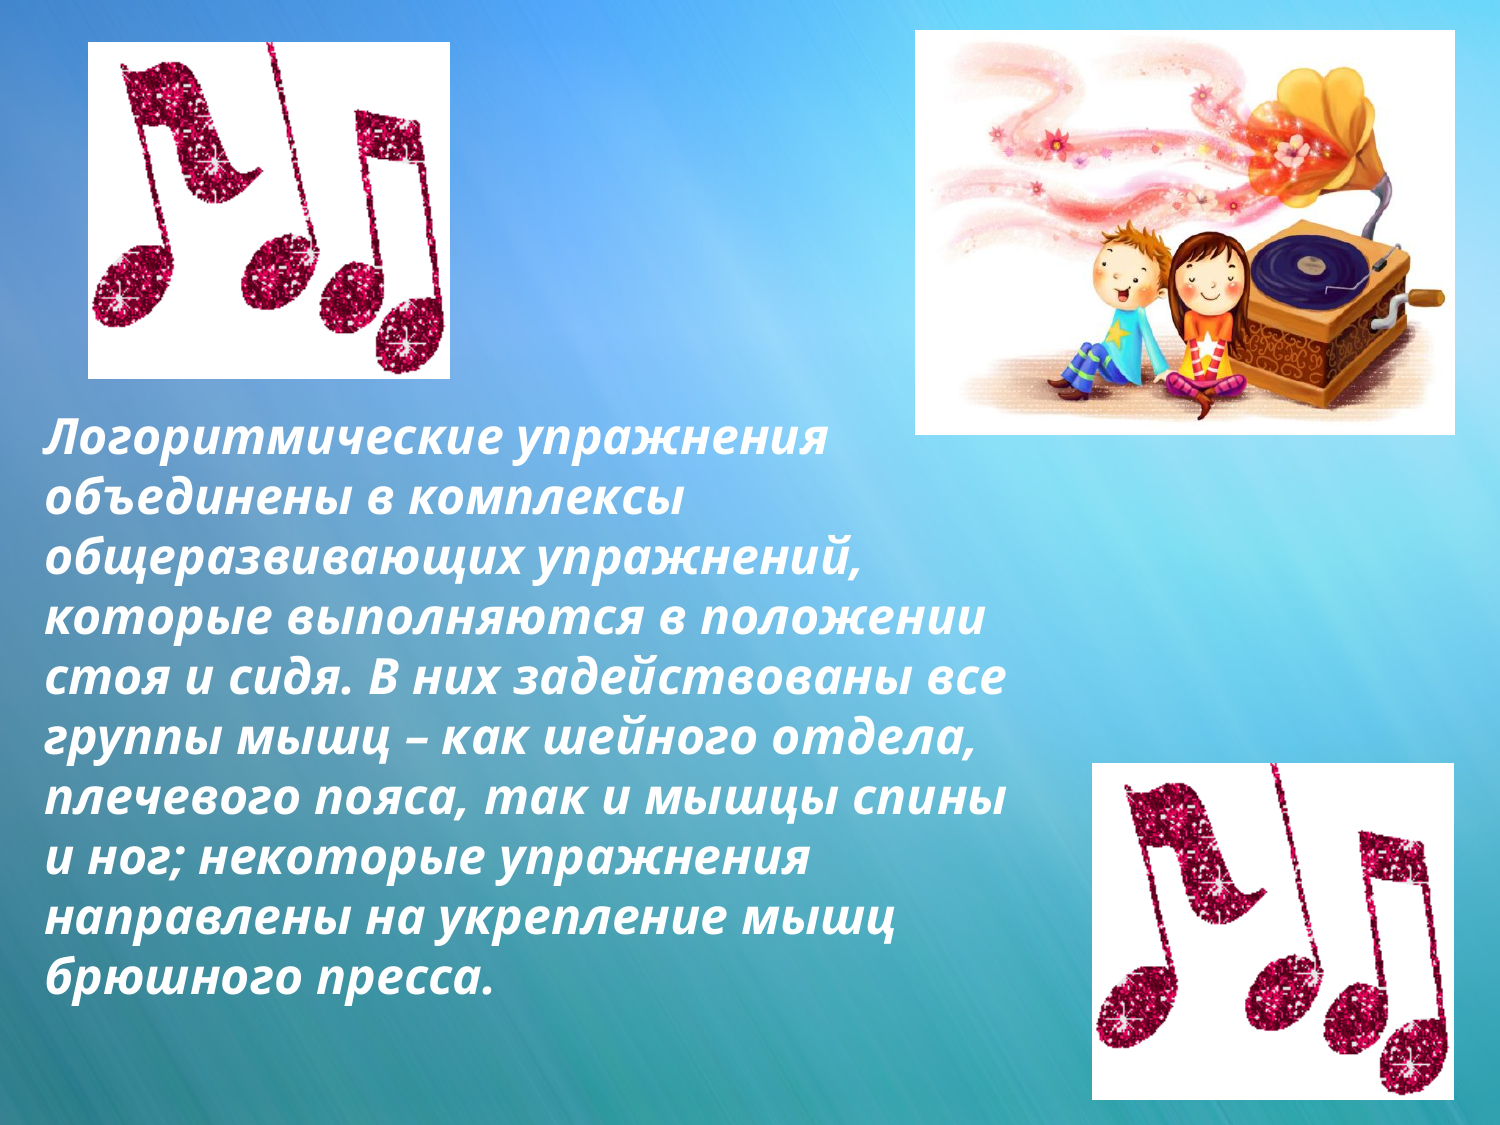

Логоритмические упражнения объединены в комплексы общеразвивающих упражнений, которые выполняются в положении стоя и сидя. В них задействованы все группы мышц – как шейного отдела, плечевого пояса, так и мышцы спины и ног; некоторые упражнения направлены на укрепление мышц брюшного пресса.